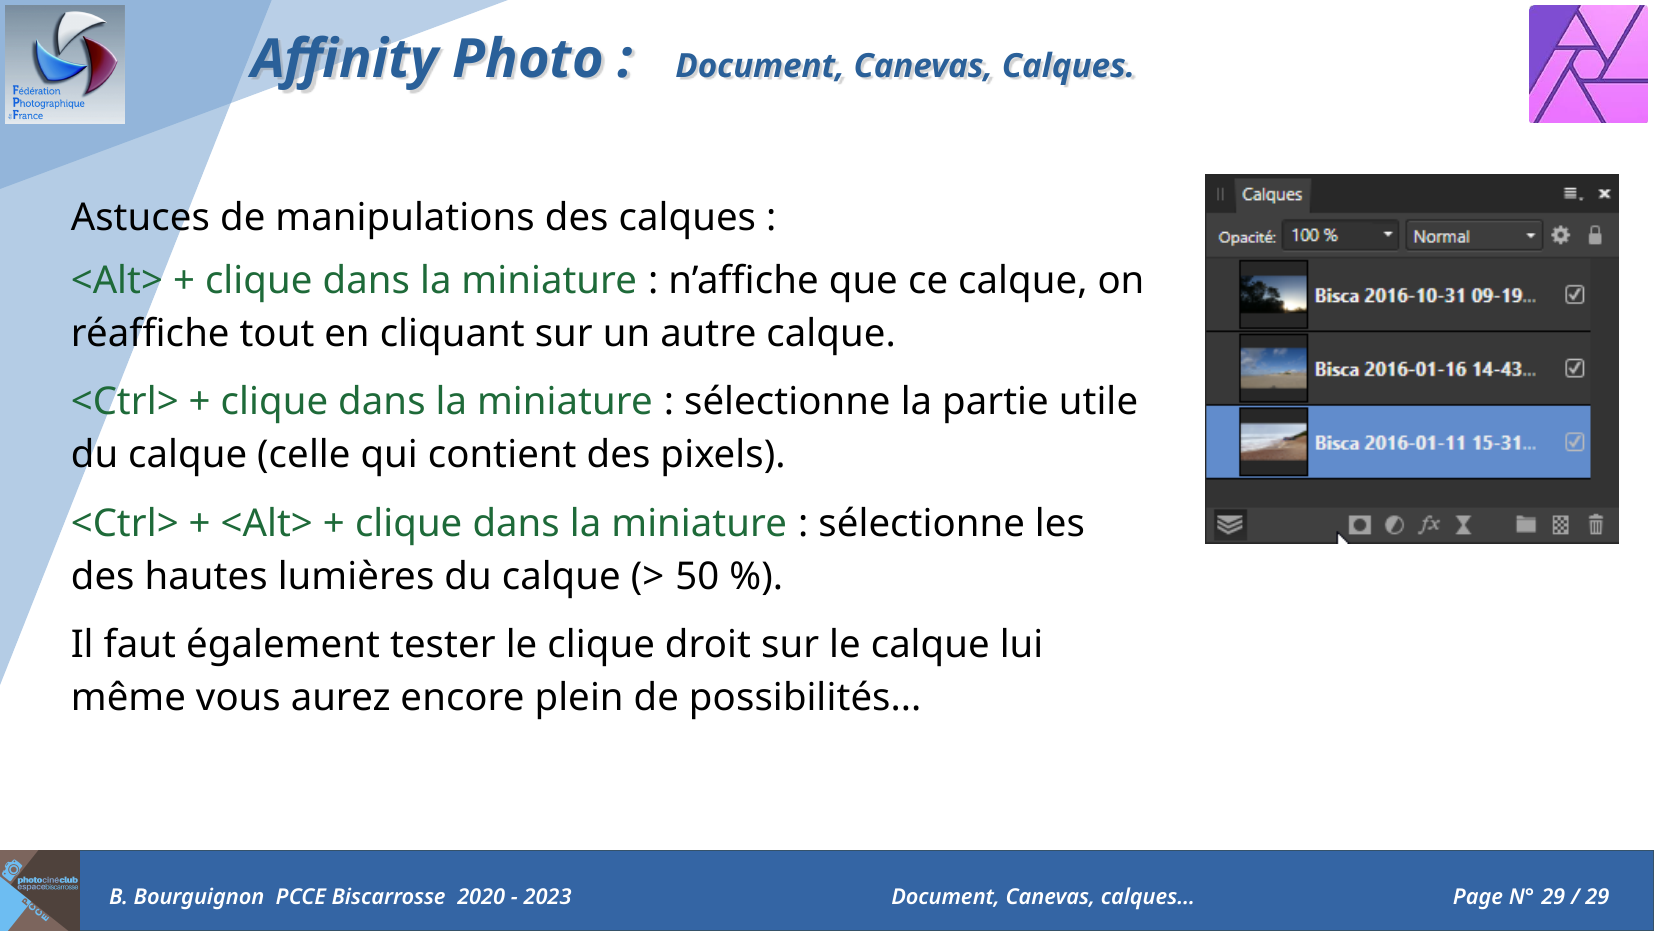

# Astuces de manipulations des calques :
<Alt> + clique dans la miniature : n’affiche que ce calque, on réaffiche tout en cliquant sur un autre calque.
<Ctrl> + clique dans la miniature : sélectionne la partie utile du calque (celle qui contient des pixels).
<Ctrl> + <Alt> + clique dans la miniature : sélectionne les des hautes lumières du calque (> 50 %).
Il faut également tester le clique droit sur le calque lui même vous aurez encore plein de possibilités...